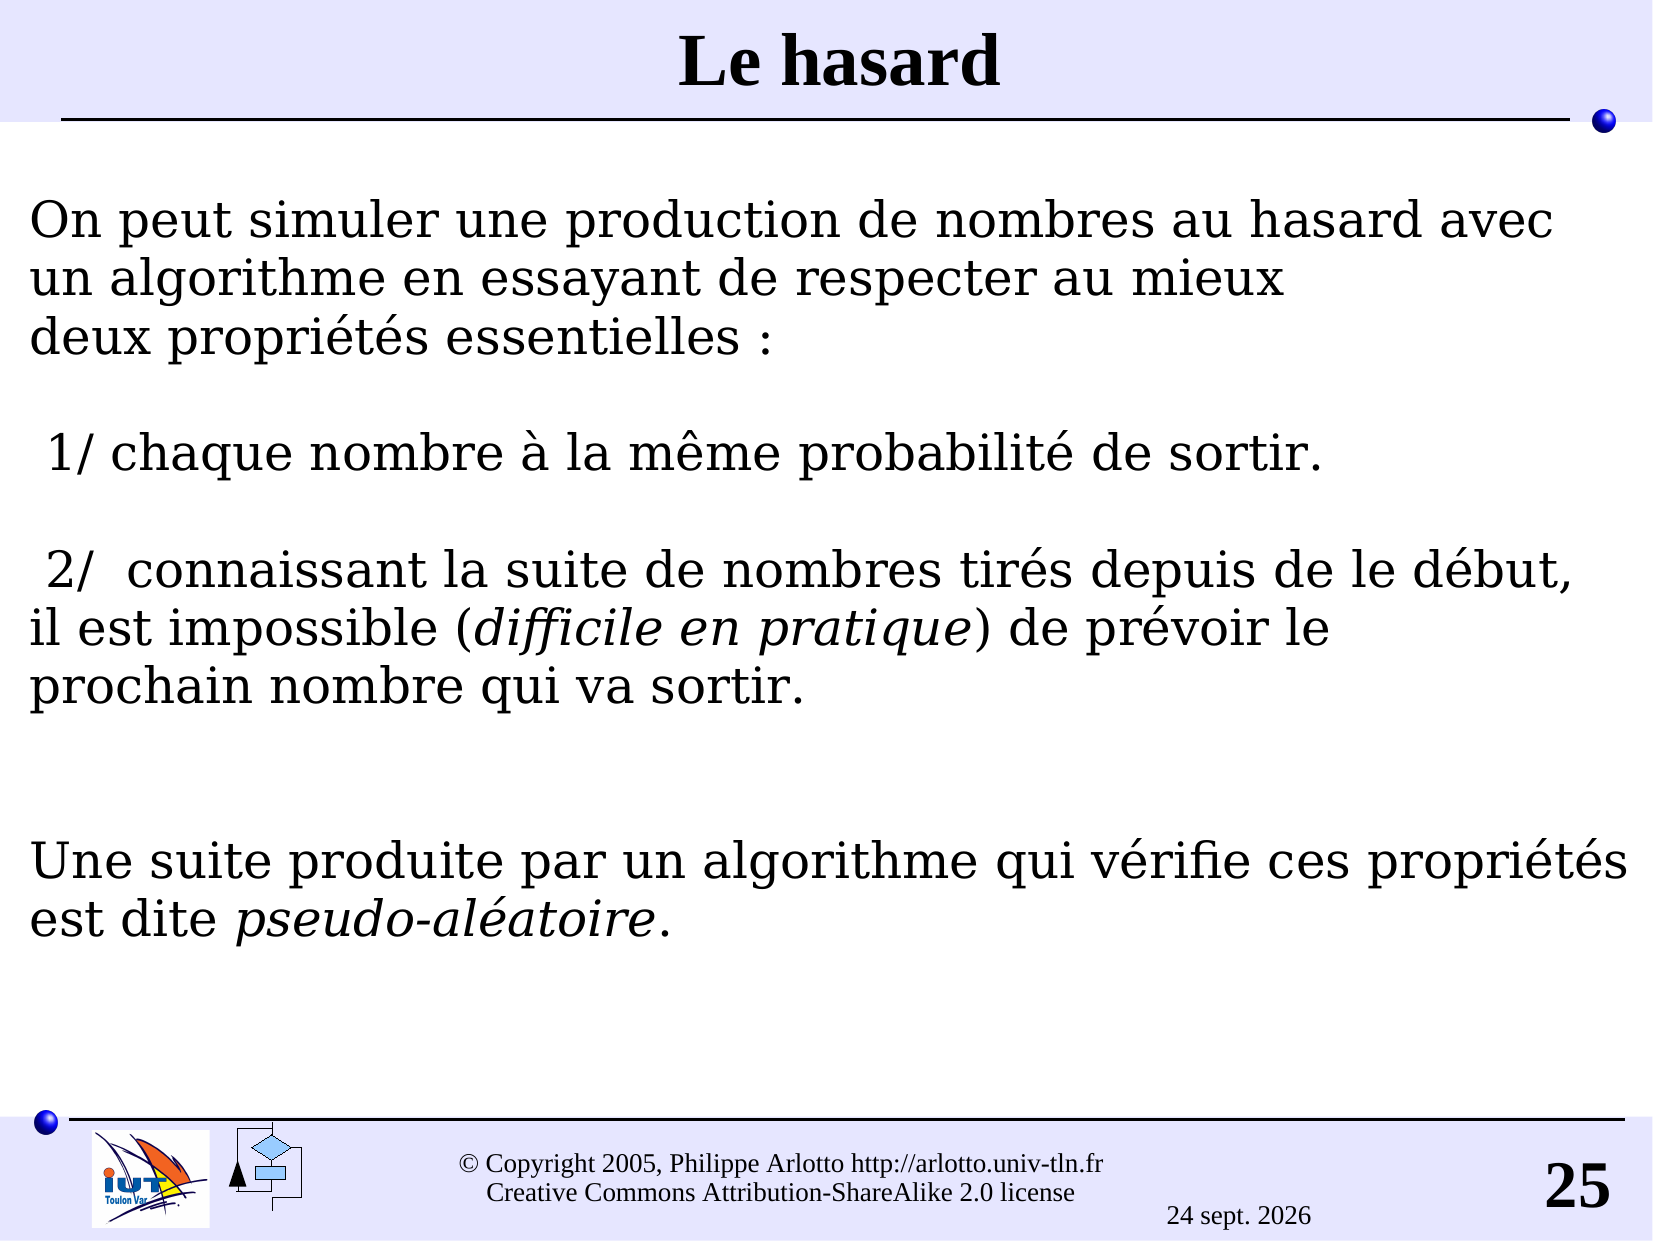

# Le hasard
On peut simuler une production de nombres au hasard avec
un algorithme en essayant de respecter au mieux
deux propriétés essentielles :
 1/ chaque nombre à la même probabilité de sortir.
 2/ connaissant la suite de nombres tirés depuis de le début,
il est impossible (difficile en pratique) de prévoir le
prochain nombre qui va sortir.
Une suite produite par un algorithme qui vérifie ces propriétés
est dite pseudo-aléatoire.